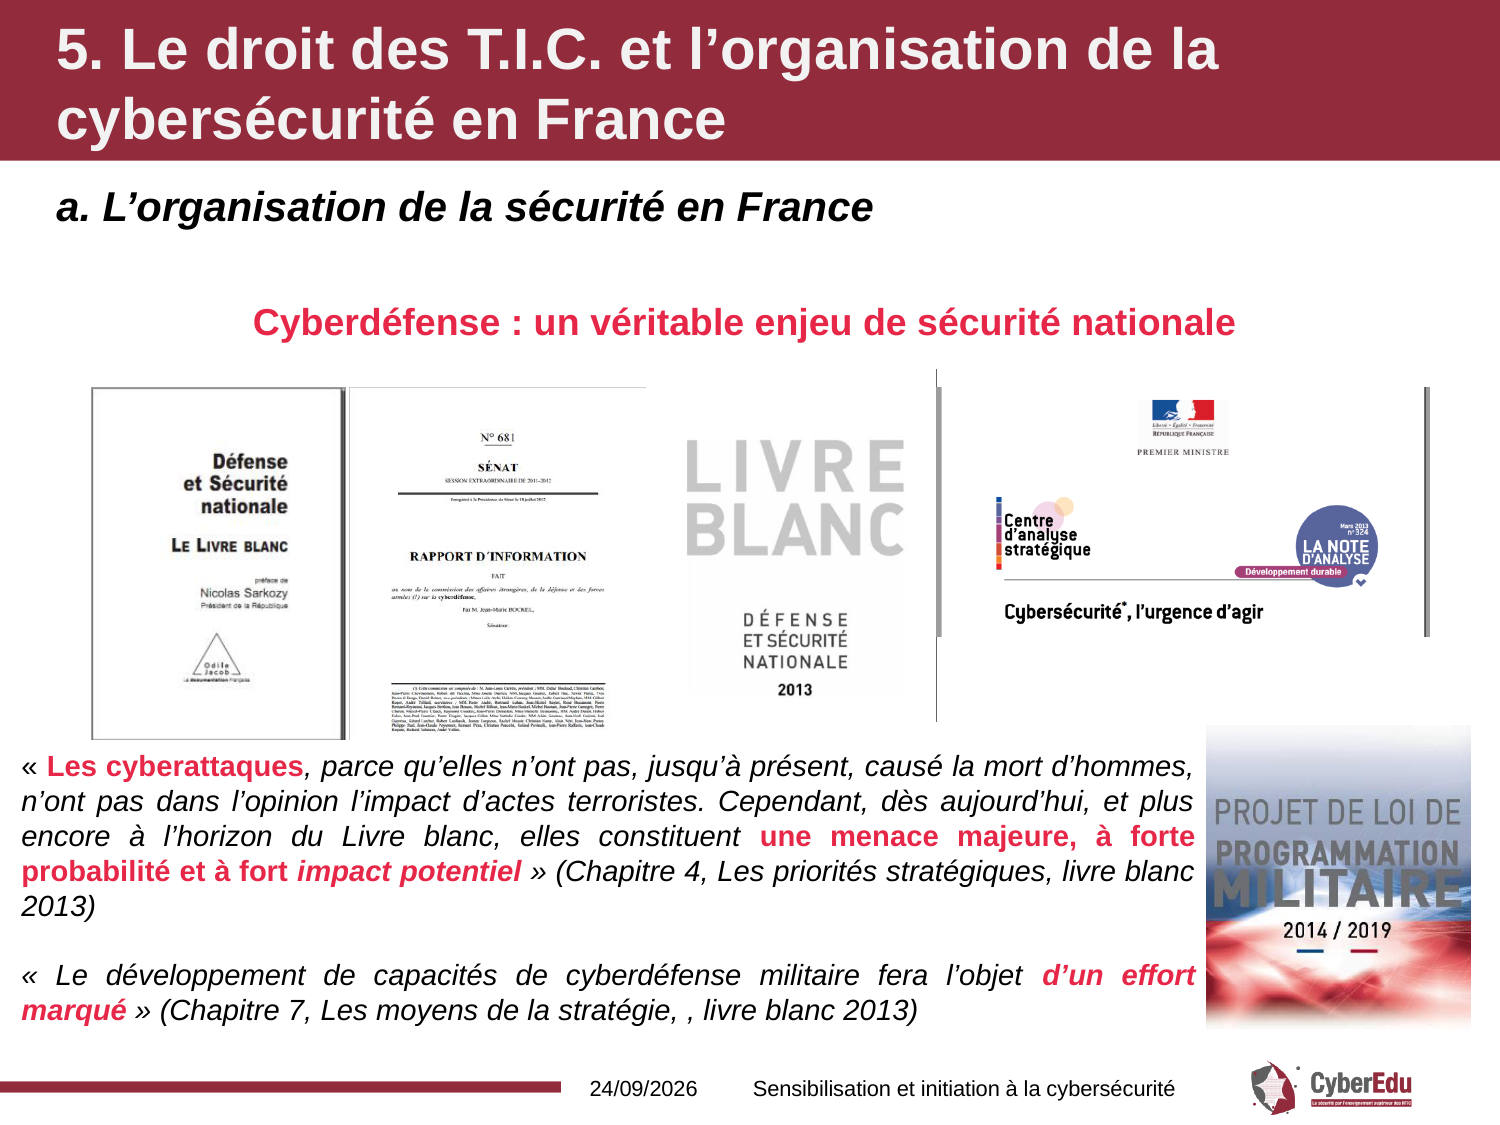

# 5. Le droit des T.I.C. et l’organisation de la cybersécurité en France
a. L’organisation de la sécurité en France
Cyberdéfense : un véritable enjeu de sécurité nationale
« Les cyberattaques, parce qu’elles n’ont pas, jusqu’à présent, causé la mort d’hommes, n’ont pas dans l’opinion l’impact d’actes terroristes. Cependant, dès aujourd’hui, et plus encore à l’horizon du Livre blanc, elles constituent une menace majeure, à forte probabilité et à fort impact potentiel » (Chapitre 4, Les priorités stratégiques, livre blanc 2013)
« Le développement de capacités de cyberdéfense militaire fera l’objet d’un effort marqué » (Chapitre 7, Les moyens de la stratégie, , livre blanc 2013)
Sensibilisation et initiation à la cybersécurité